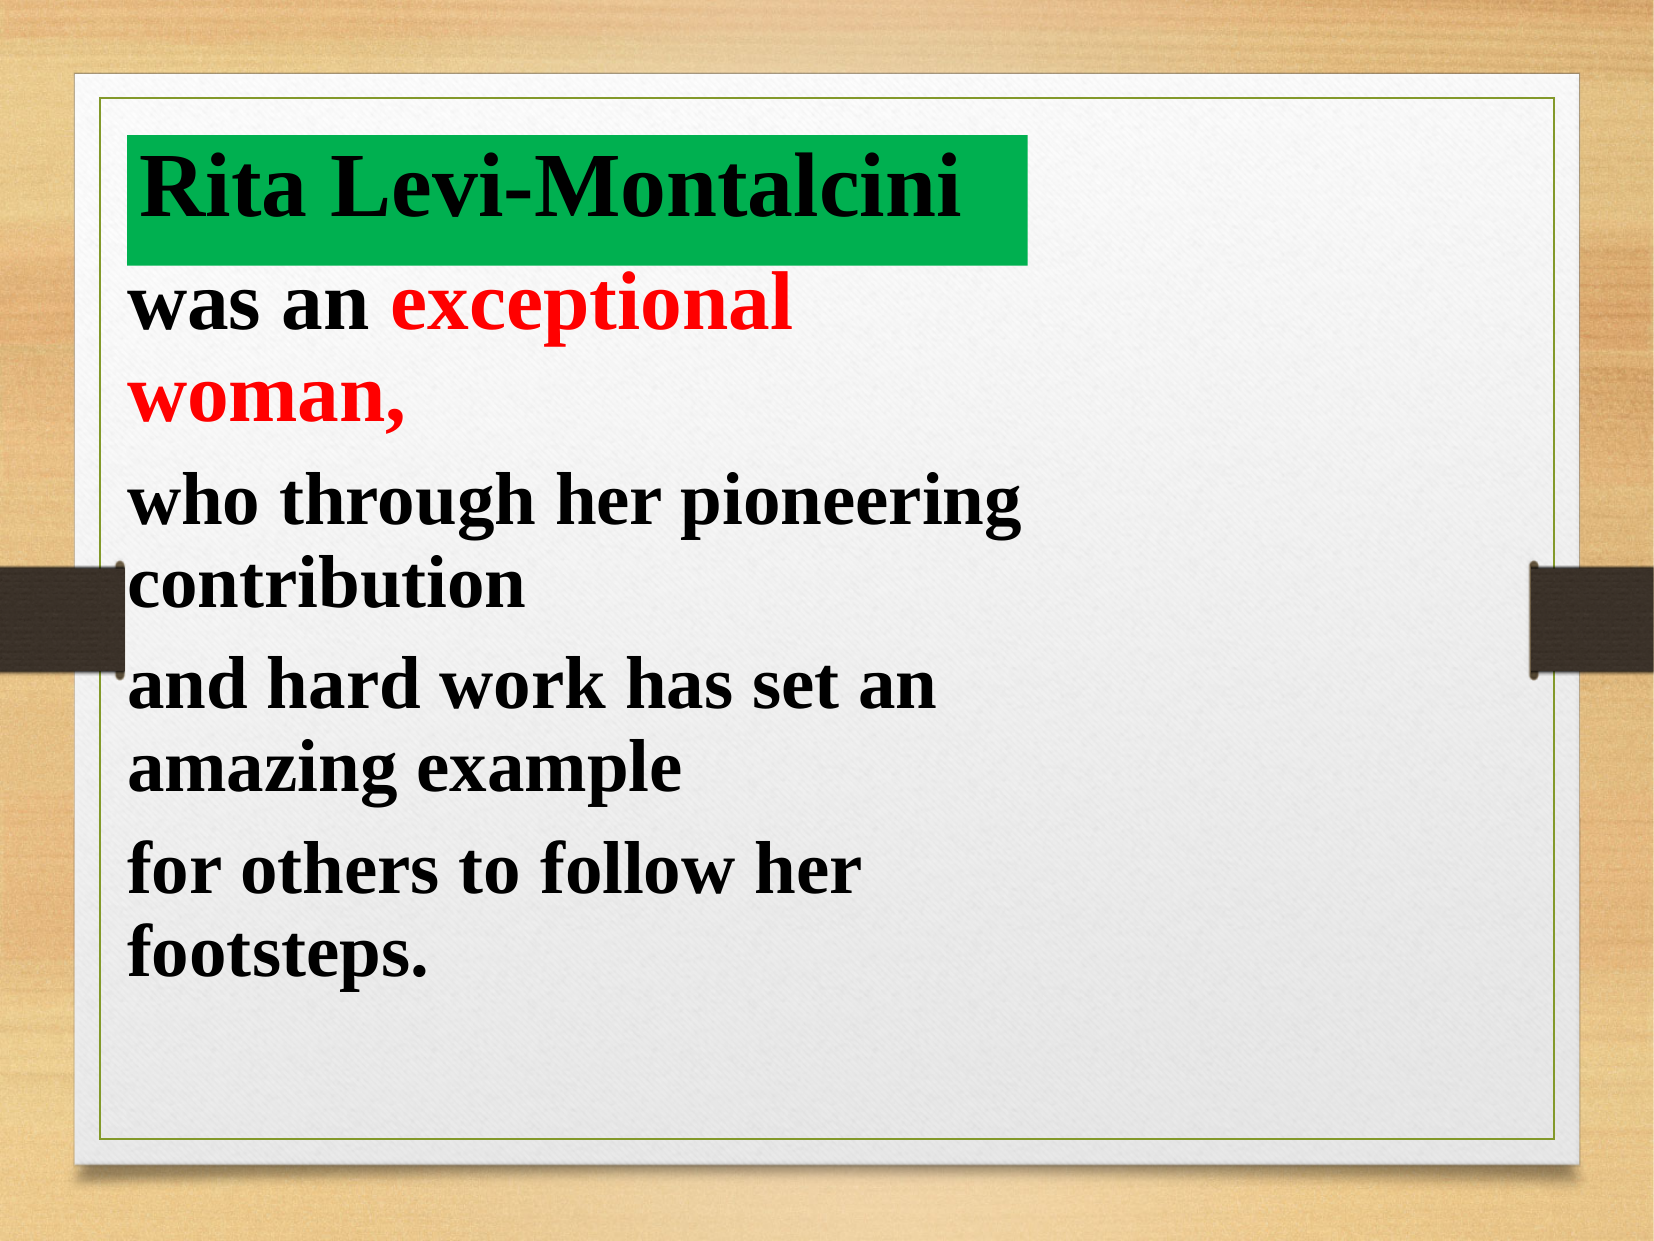

Rita Levi-Montalcini
was an exceptional woman,
who through her pioneering contribution
and hard work has set an amazing example
for others to follow her footsteps.